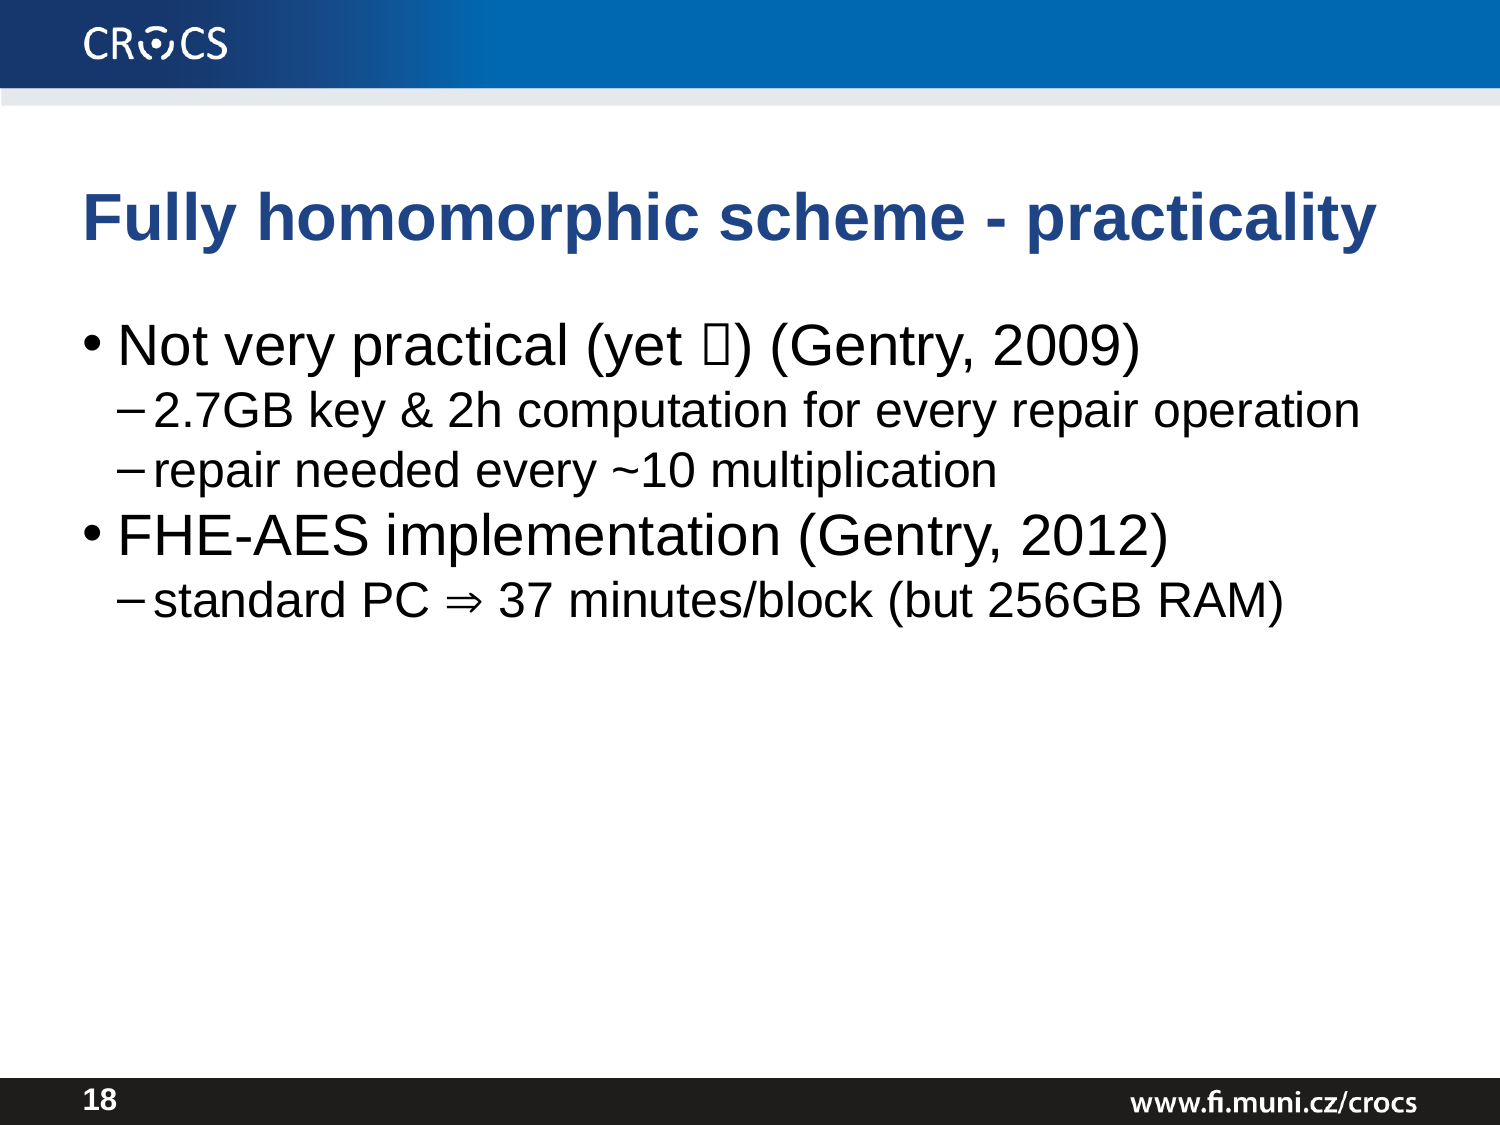

Fully homomorphic scheme - practicality
Not very practical (yet ) (Gentry, 2009)
2.7GB key & 2h computation for every repair operation
repair needed every ~10 multiplication
FHE-AES implementation (Gentry, 2012)
standard PC  37 minutes/block (but 256GB RAM)